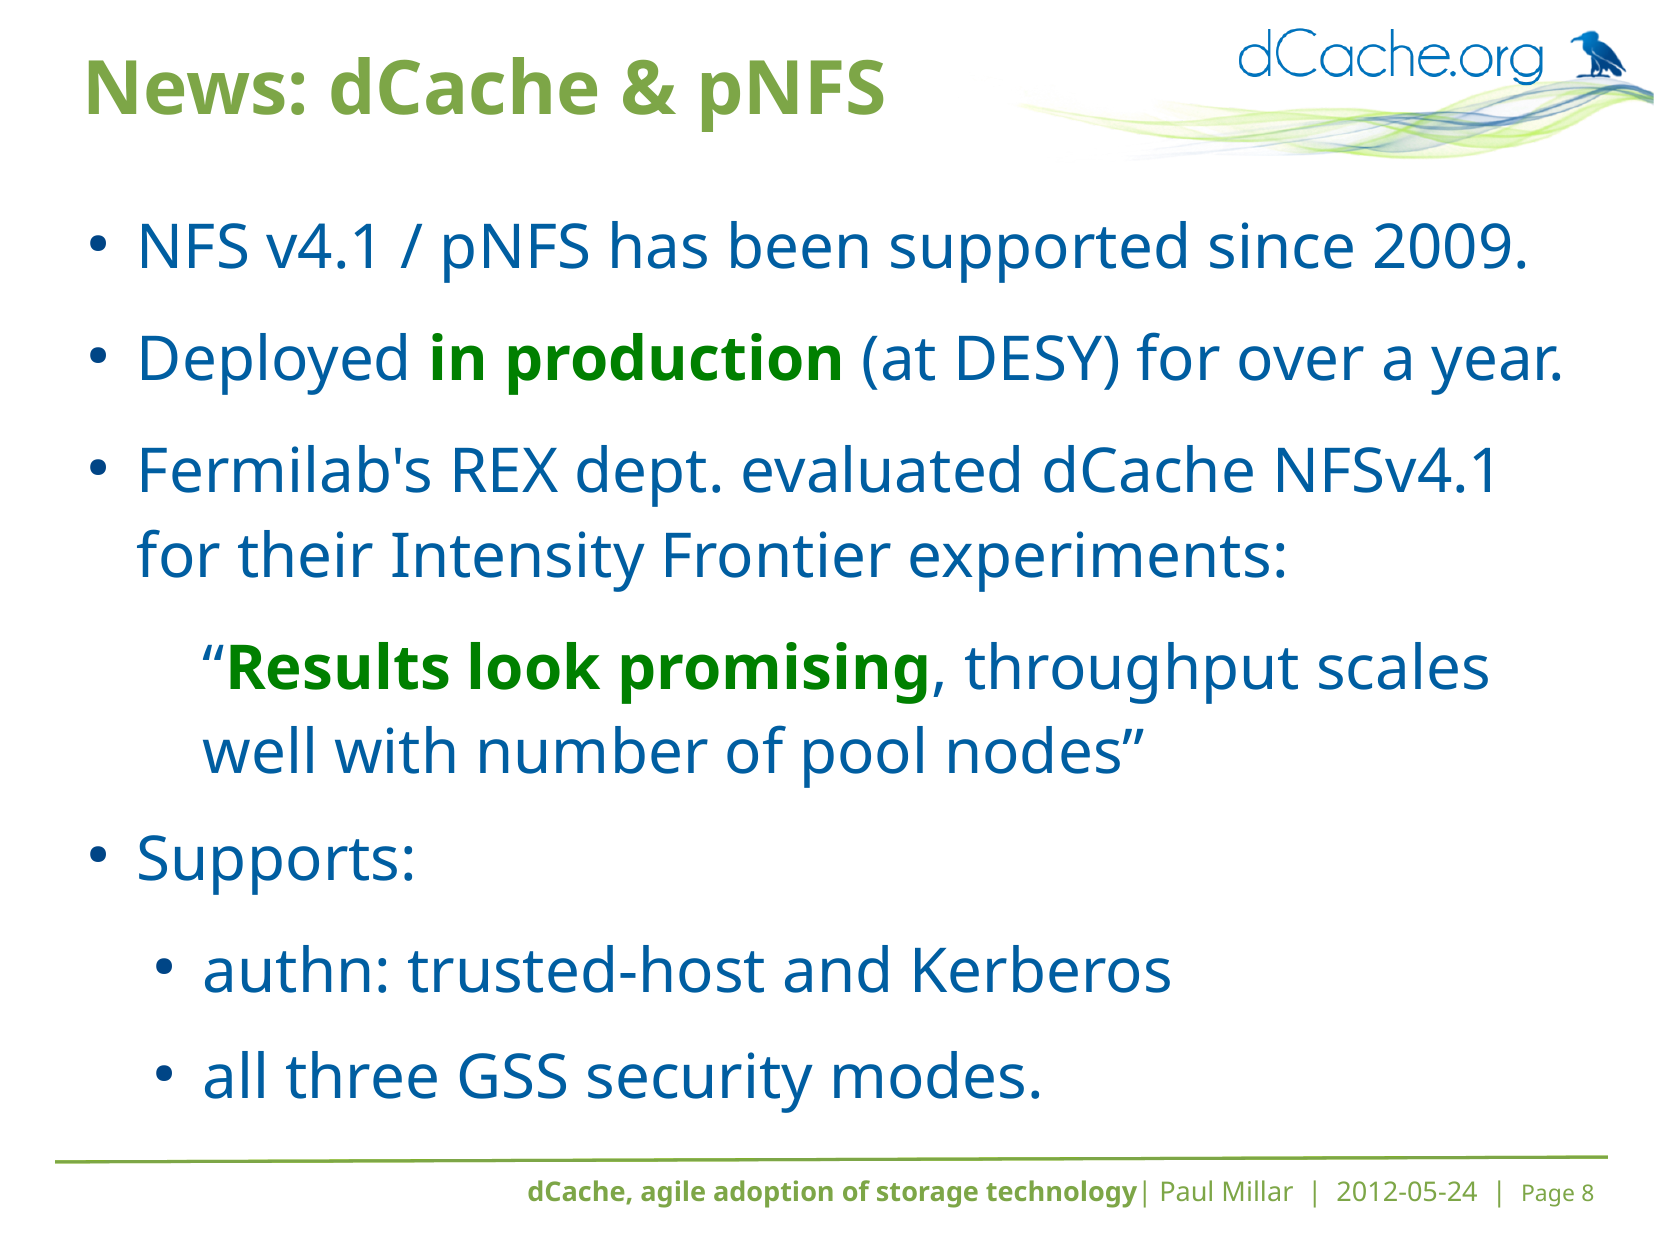

# News: dCache & pNFS
NFS v4.1 / pNFS has been supported since 2009.
Deployed in production (at DESY) for over a year.
Fermilab's REX dept. evaluated dCache NFSv4.1 for their Intensity Frontier experiments:
“Results look promising, throughput scales well with number of pool nodes”
Supports:
authn: trusted-host and Kerberos
all three GSS security modes.
8